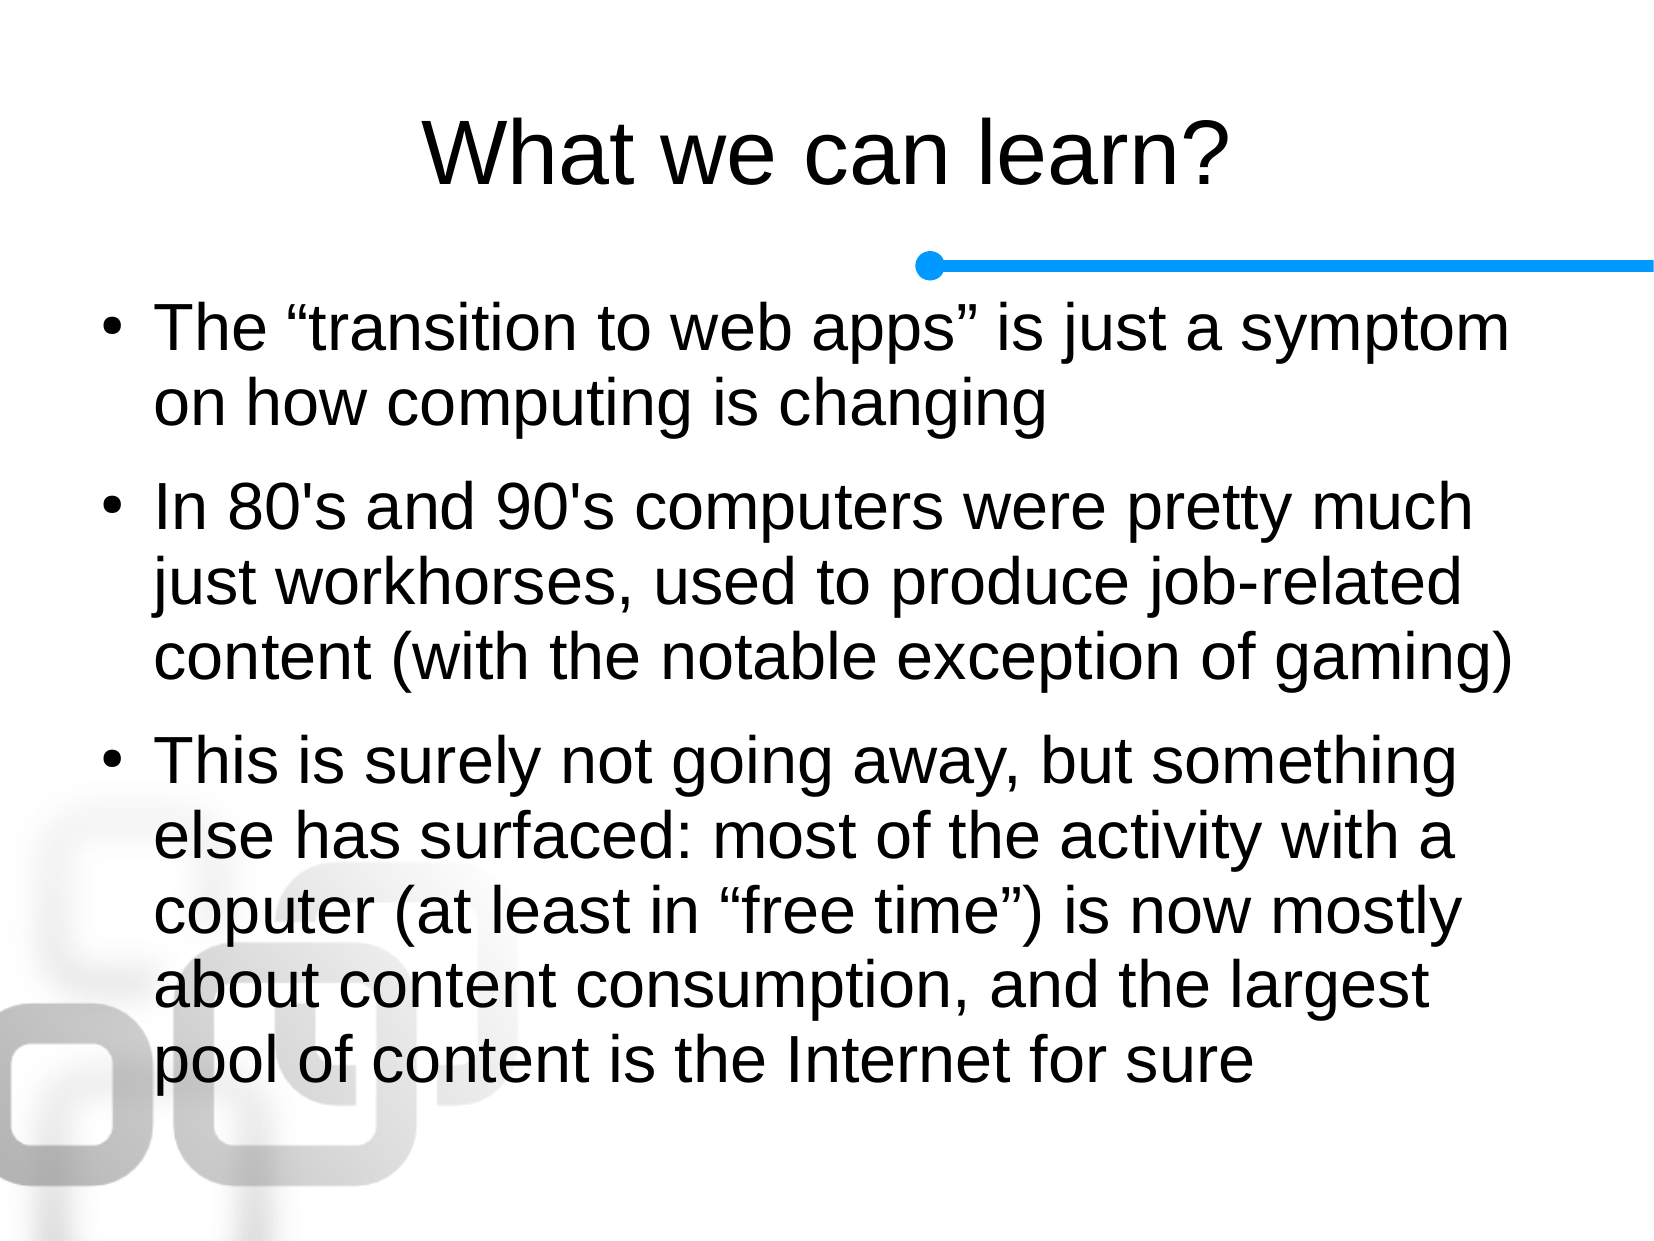

# What we can learn?
The “transition to web apps” is just a symptom on how computing is changing
In 80's and 90's computers were pretty much just workhorses, used to produce job-related content (with the notable exception of gaming)
This is surely not going away, but something else has surfaced: most of the activity with a coputer (at least in “free time”) is now mostly about content consumption, and the largest pool of content is the Internet for sure